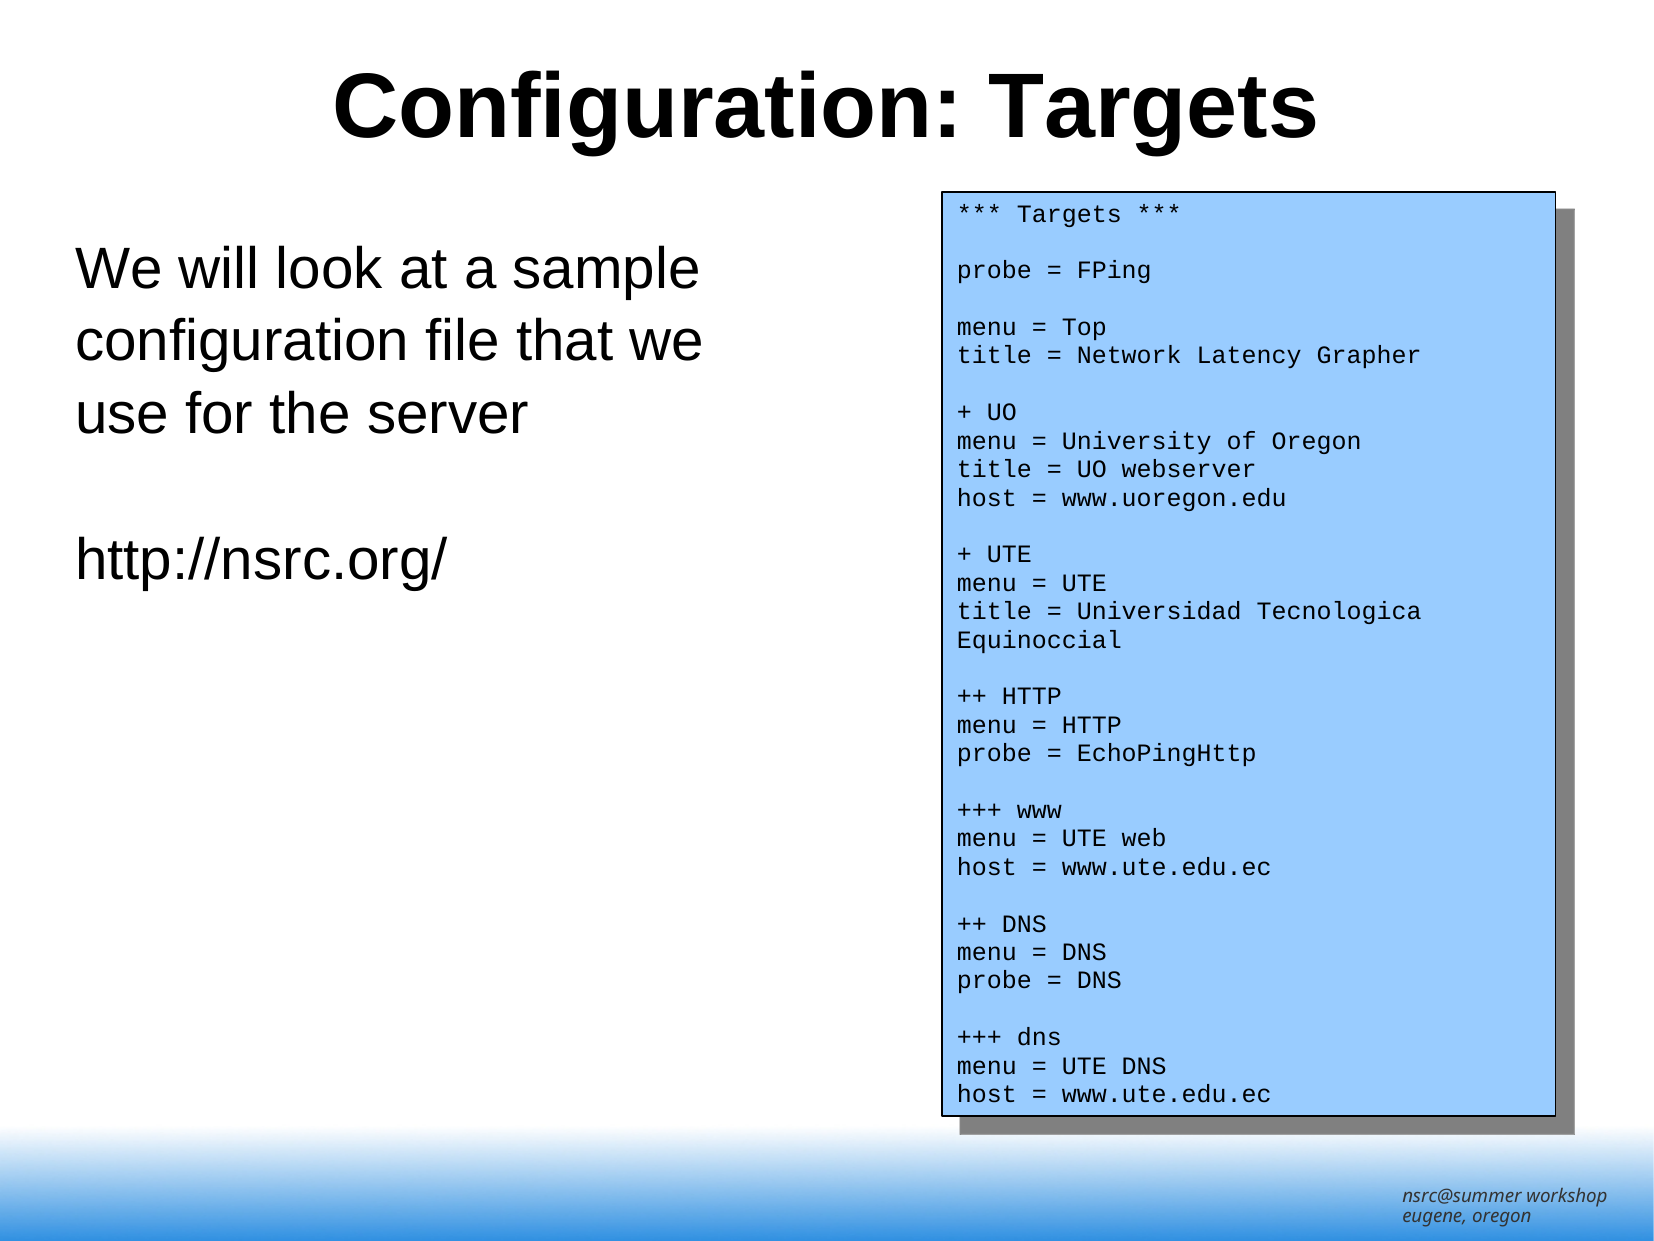

# Configuration: Targets
*** Targets ***
probe = FPing
menu = Top
title = Network Latency Grapher
+ UO
menu = University of Oregon
title = UO webserver
host = www.uoregon.edu
+ UTE
menu = UTE
title = Universidad Tecnologica Equinoccial
++ HTTP
menu = HTTP
probe = EchoPingHttp
+++ www
menu = UTE web
host = www.ute.edu.ec
++ DNS
menu = DNS
probe = DNS
+++ dns
menu = UTE DNS
host = www.ute.edu.ec
We will look at a sample
configuration file that we
use for the server
http://nsrc.org/